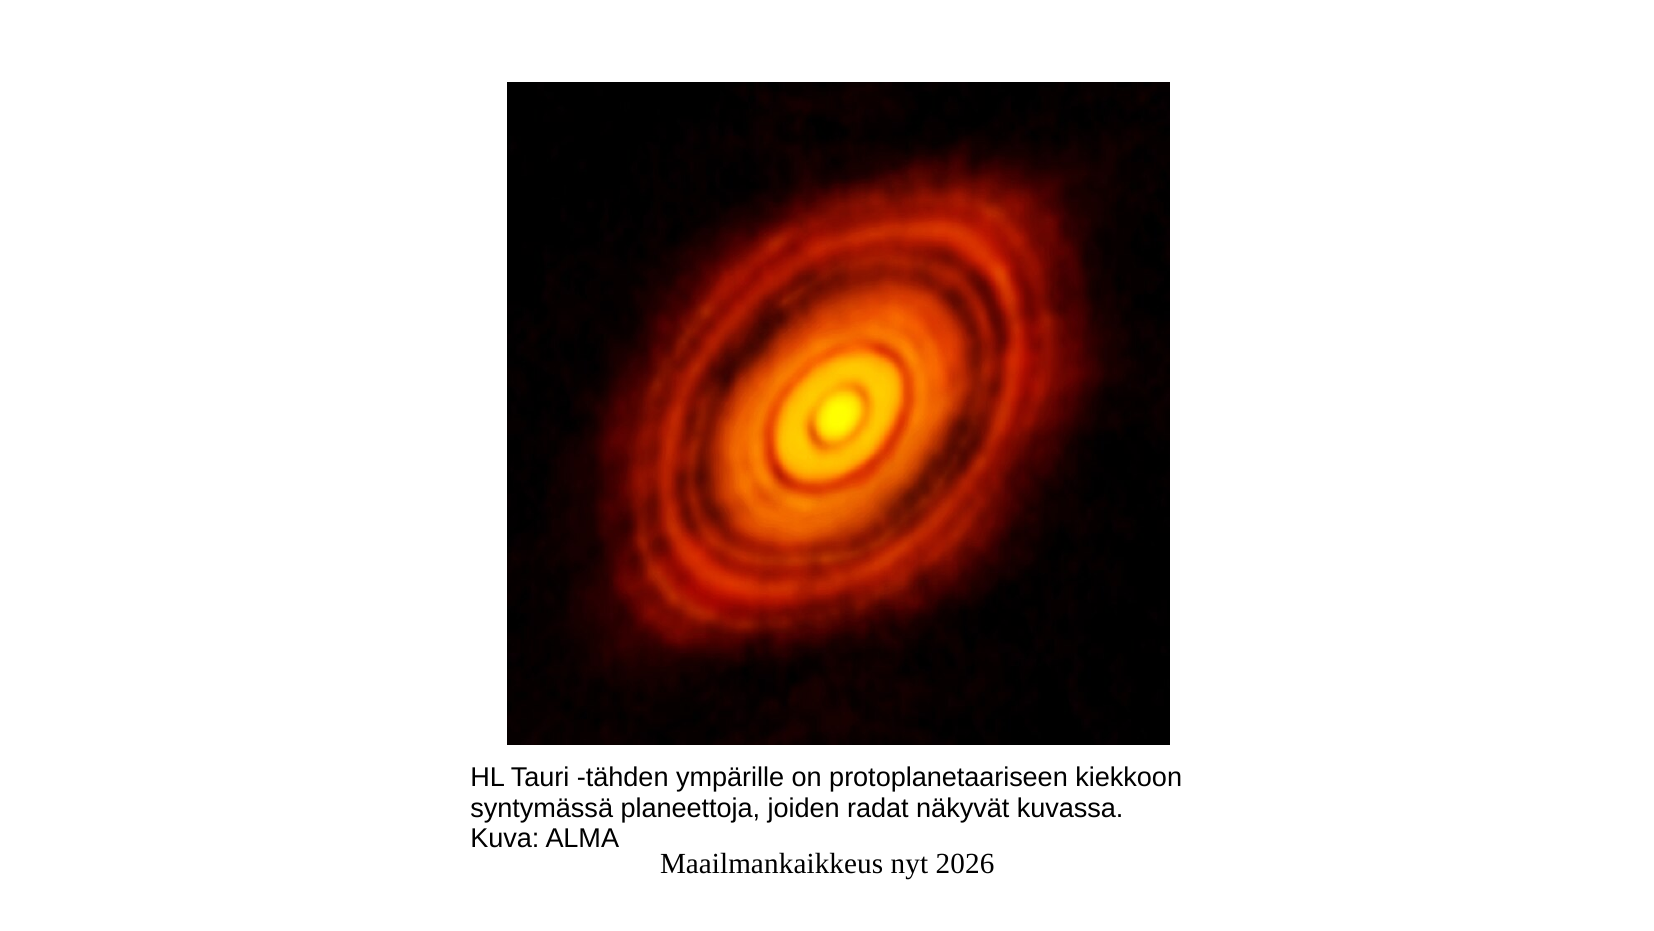

HL Tauri -tähden ympärille on protoplanetaariseen kiekkoon
syntymässä planeettoja, joiden radat näkyvät kuvassa.
Kuva: ALMA